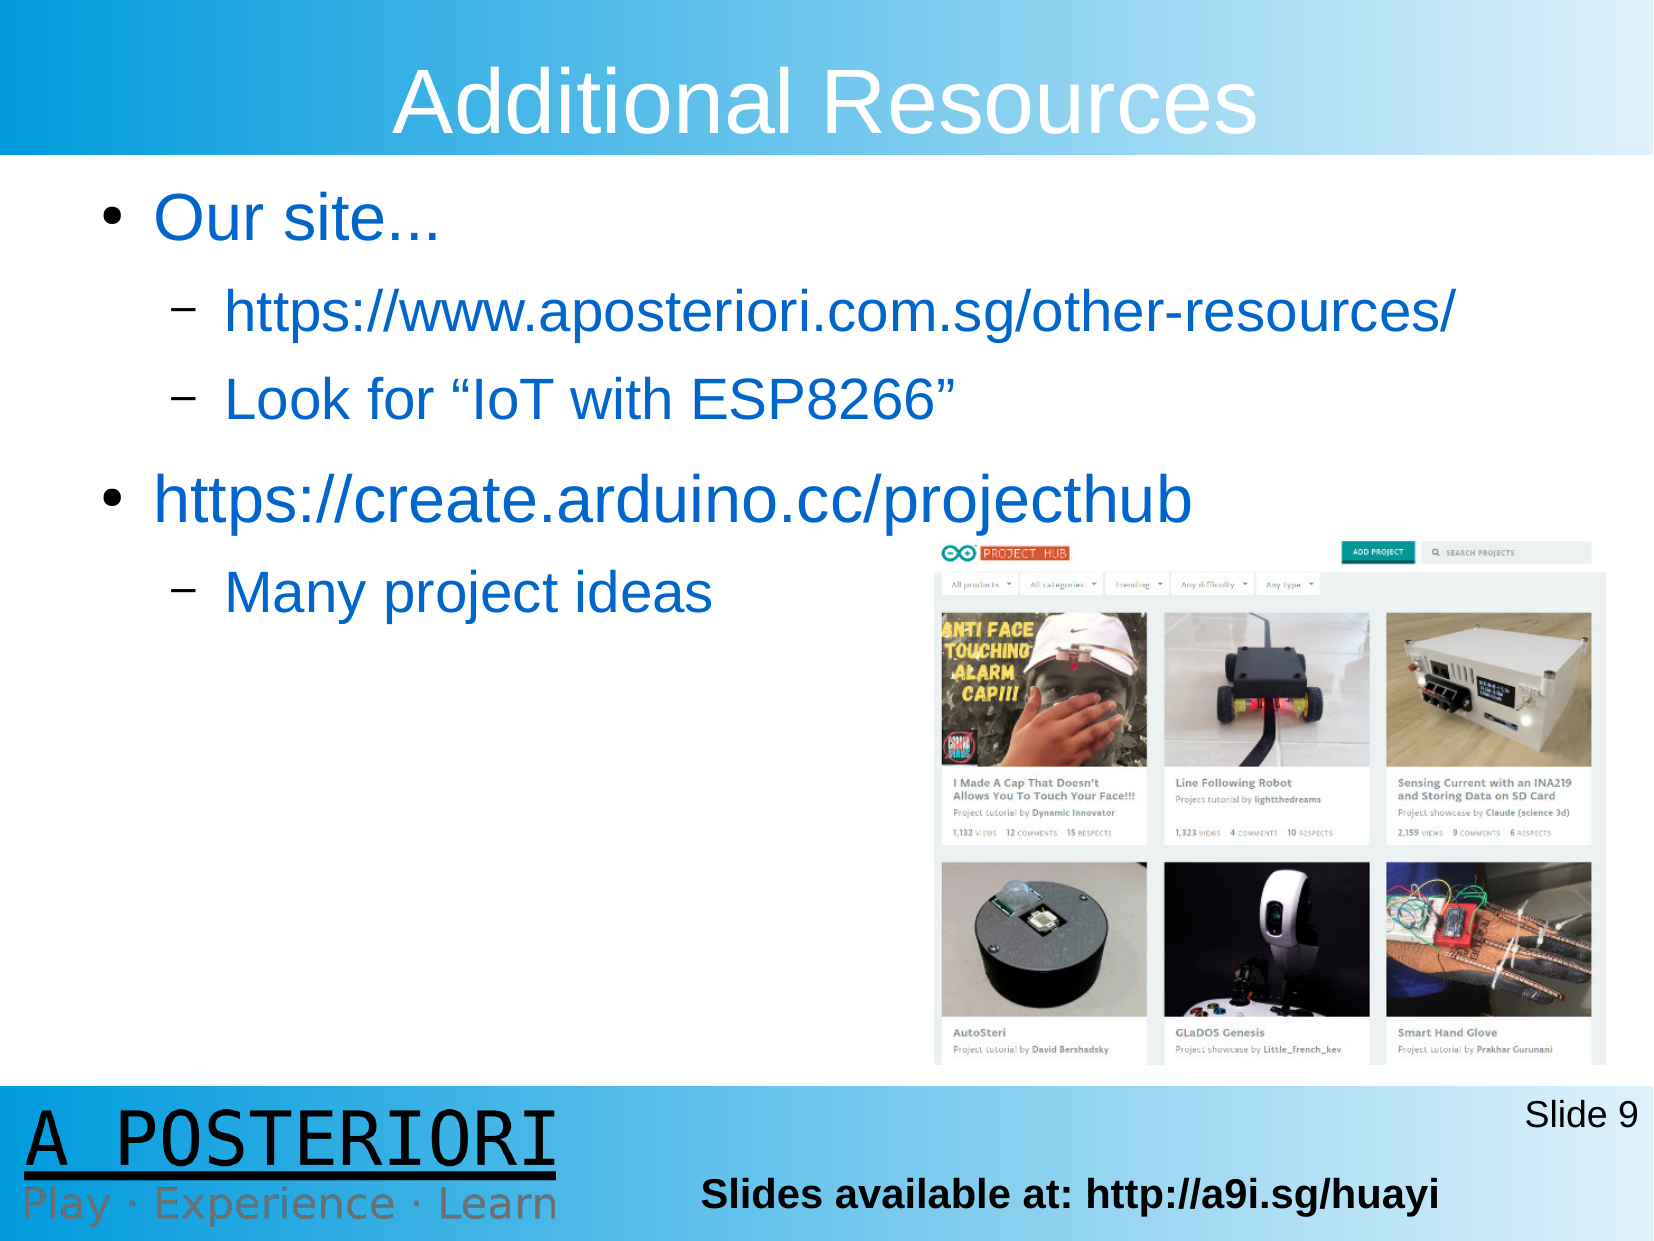

# Additional Resources
Our site...
https://www.aposteriori.com.sg/other-resources/
Look for “IoT with ESP8266”
https://create.arduino.cc/projecthub
Many project ideas